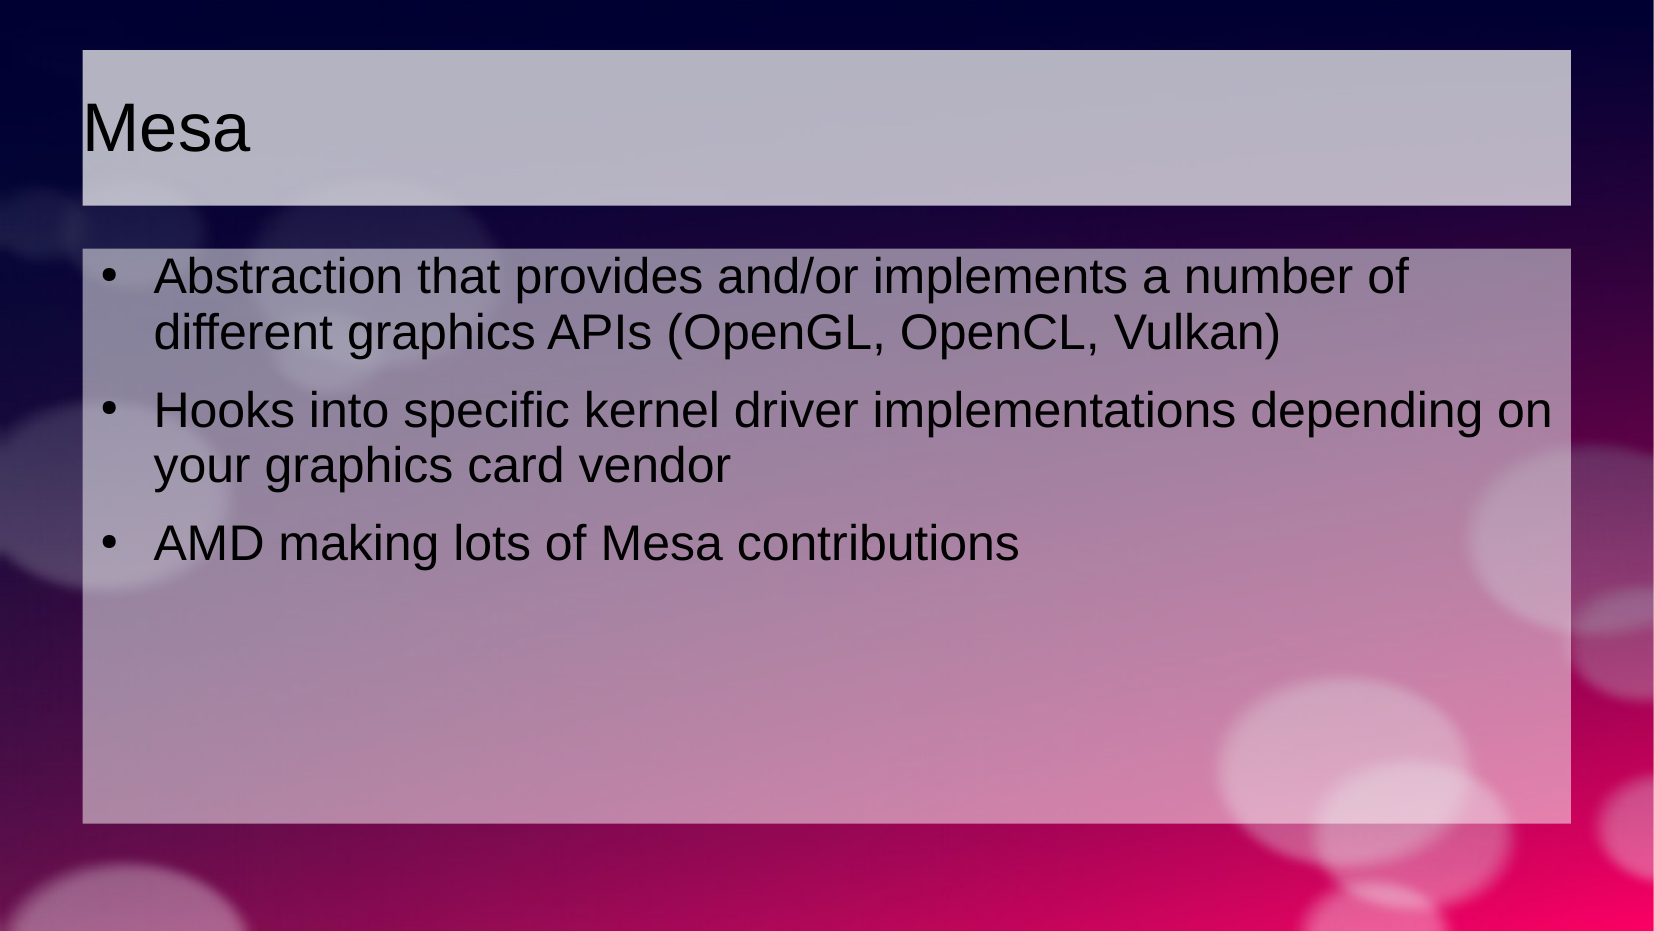

# Mesa
Abstraction that provides and/or implements a number of different graphics APIs (OpenGL, OpenCL, Vulkan)
Hooks into specific kernel driver implementations depending on your graphics card vendor
AMD making lots of Mesa contributions